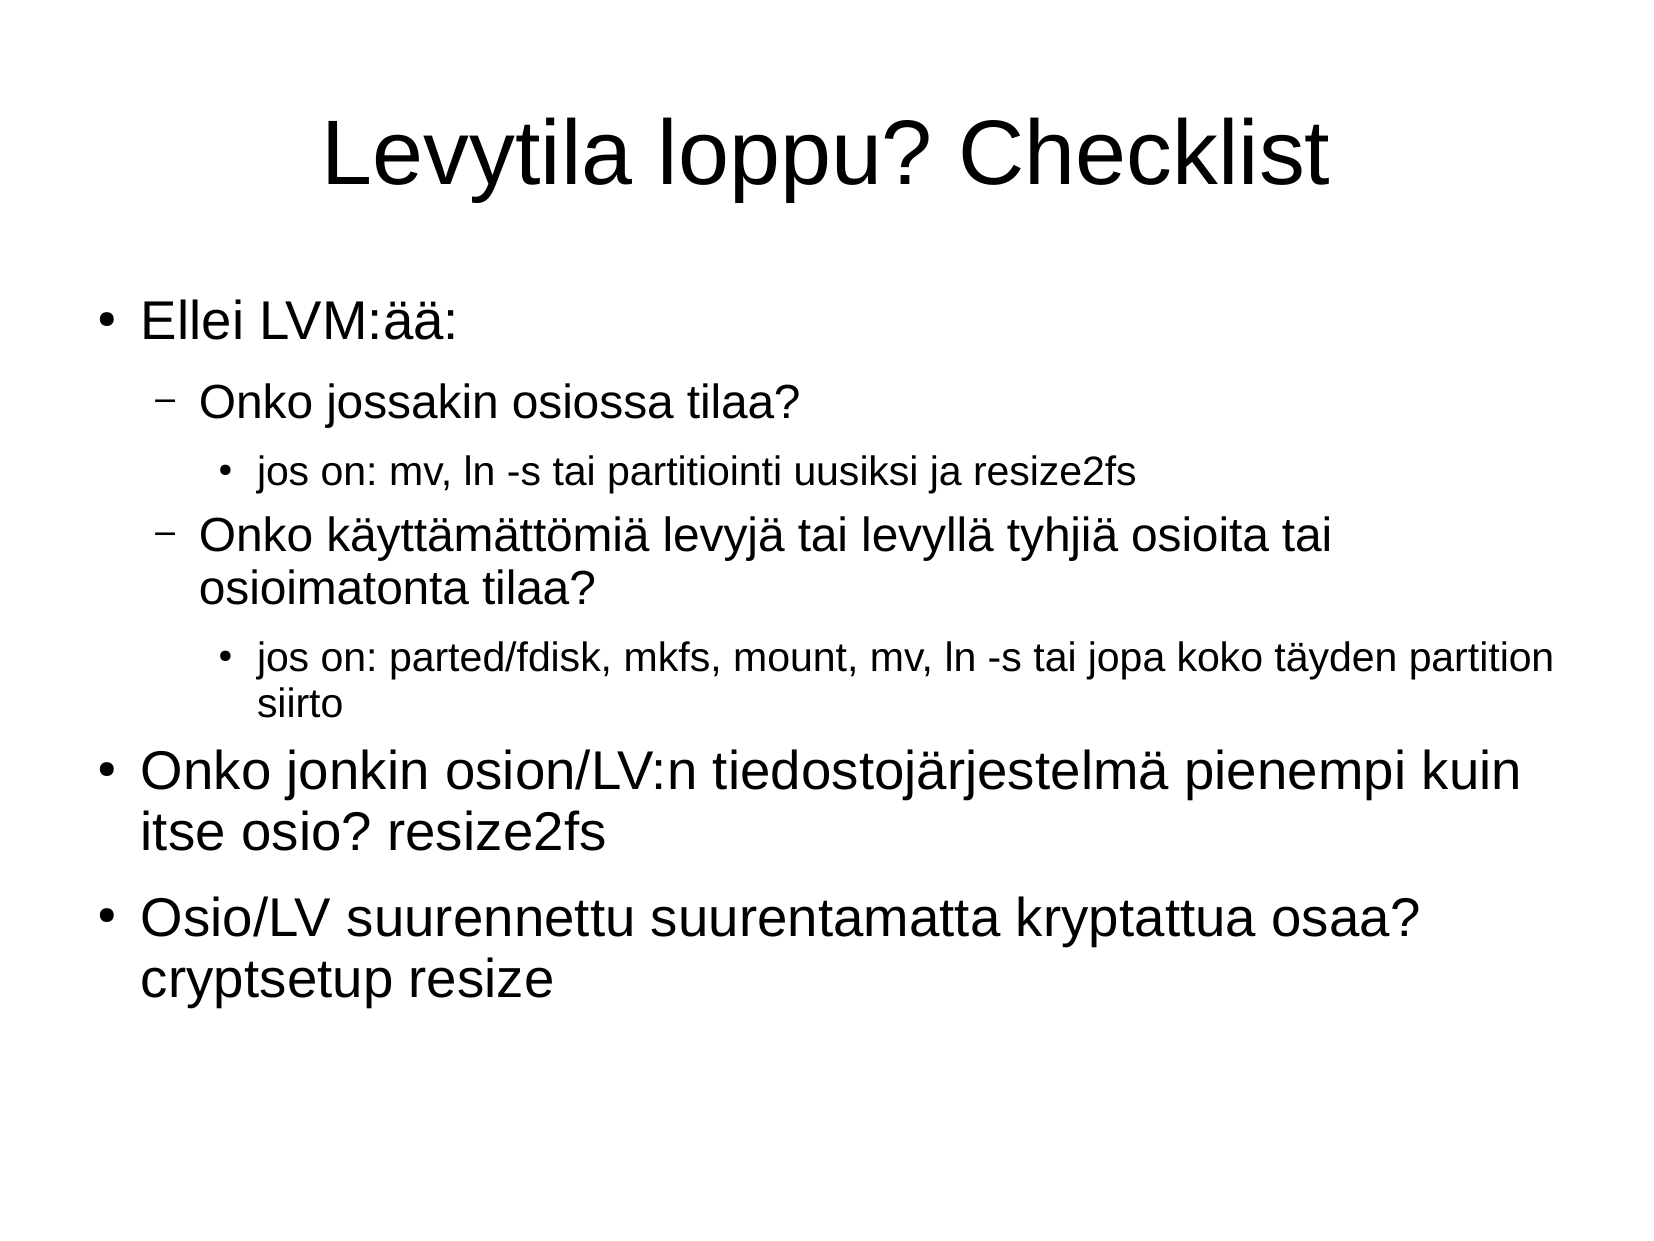

# Levytila loppu? Checklist
Ellei LVM:ää:
Onko jossakin osiossa tilaa?
jos on: mv, ln -s tai partitiointi uusiksi ja resize2fs
Onko käyttämättömiä levyjä tai levyllä tyhjiä osioita tai osioimatonta tilaa?
jos on: parted/fdisk, mkfs, mount, mv, ln -s tai jopa koko täyden partition siirto
Onko jonkin osion/LV:n tiedostojärjestelmä pienempi kuin itse osio? resize2fs
Osio/LV suurennettu suurentamatta kryptattua osaa? cryptsetup resize